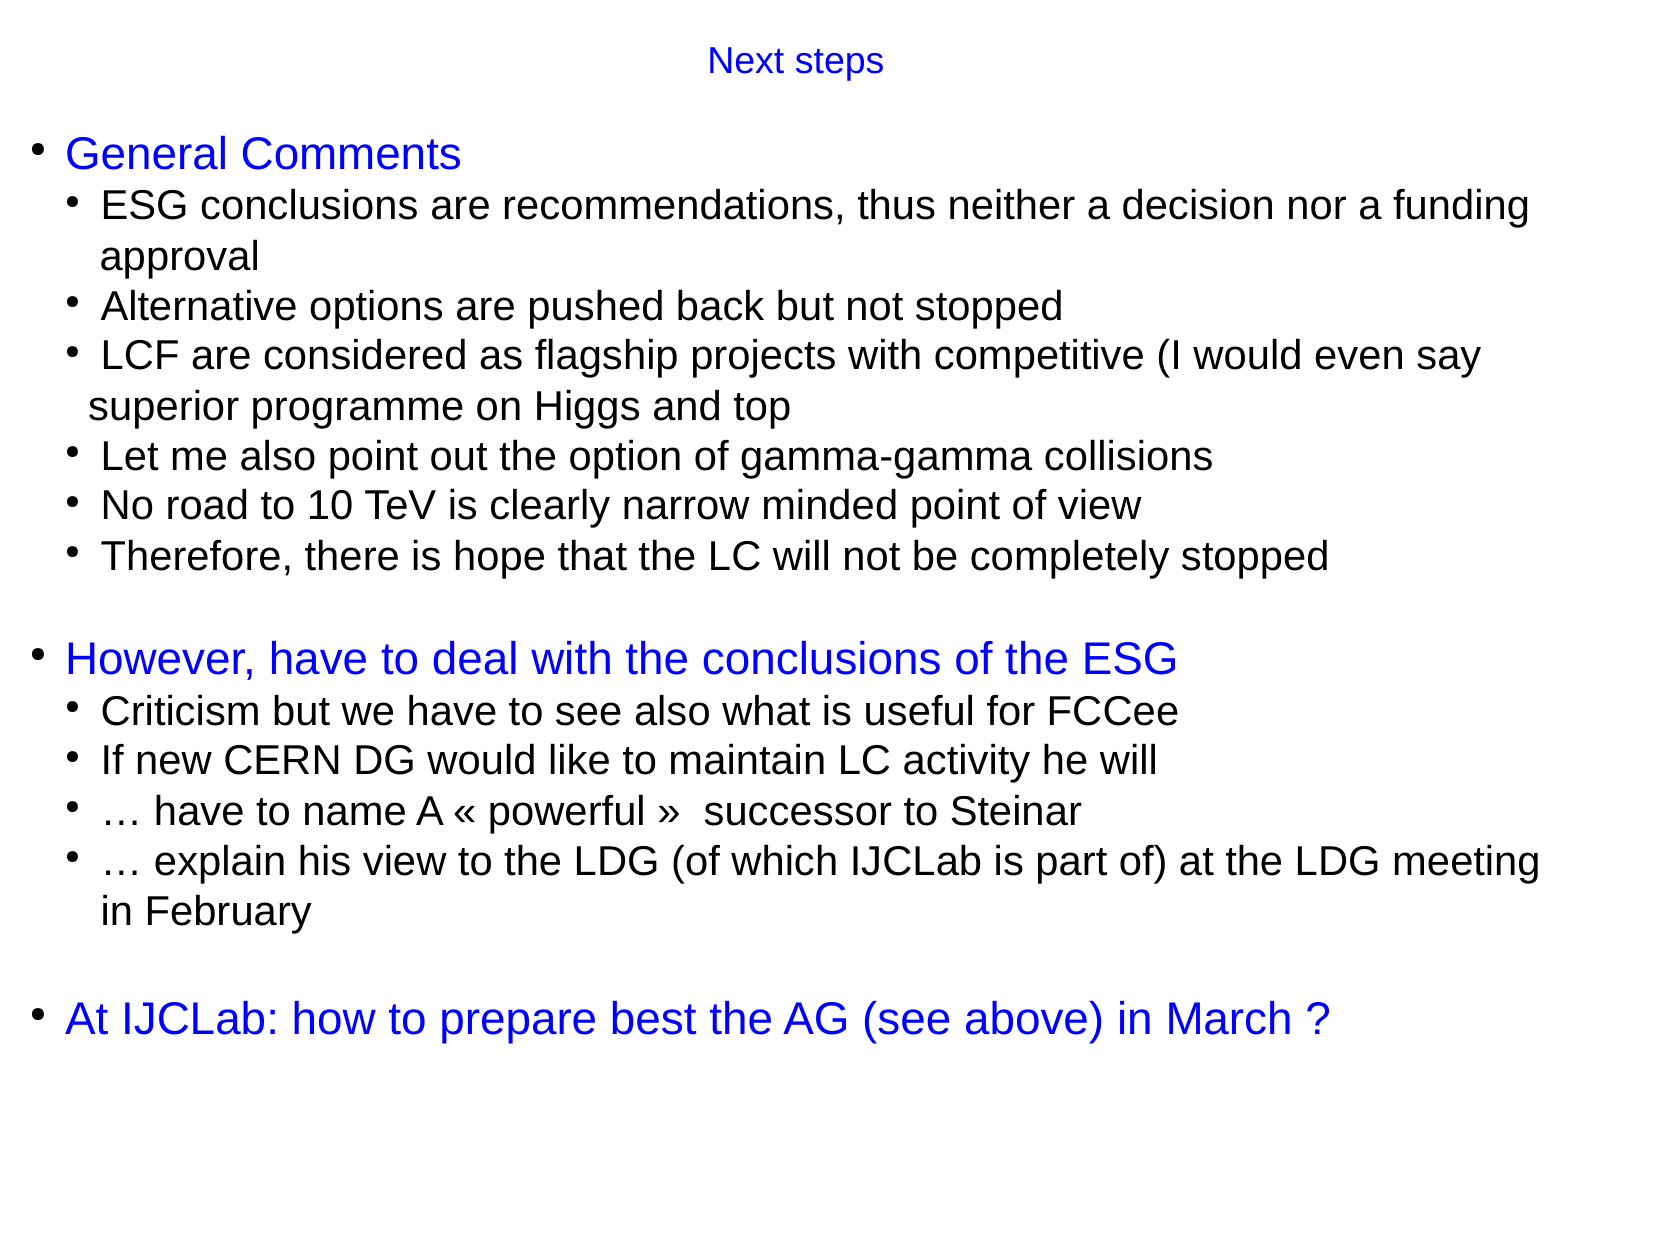

Next steps
General Comments
ESG conclusions are recommendations, thus neither a decision nor a funding
 approval
Alternative options are pushed back but not stopped
LCF are considered as flagship projects with competitive (I would even say
 superior programme on Higgs and top
Let me also point out the option of gamma-gamma collisions
No road to 10 TeV is clearly narrow minded point of view
Therefore, there is hope that the LC will not be completely stopped
However, have to deal with the conclusions of the ESG
Criticism but we have to see also what is useful for FCCee
If new CERN DG would like to maintain LC activity he will
… have to name A « powerful » successor to Steinar
… explain his view to the LDG (of which IJCLab is part of) at the LDG meeting
in February
At IJCLab: how to prepare best the AG (see above) in March ?